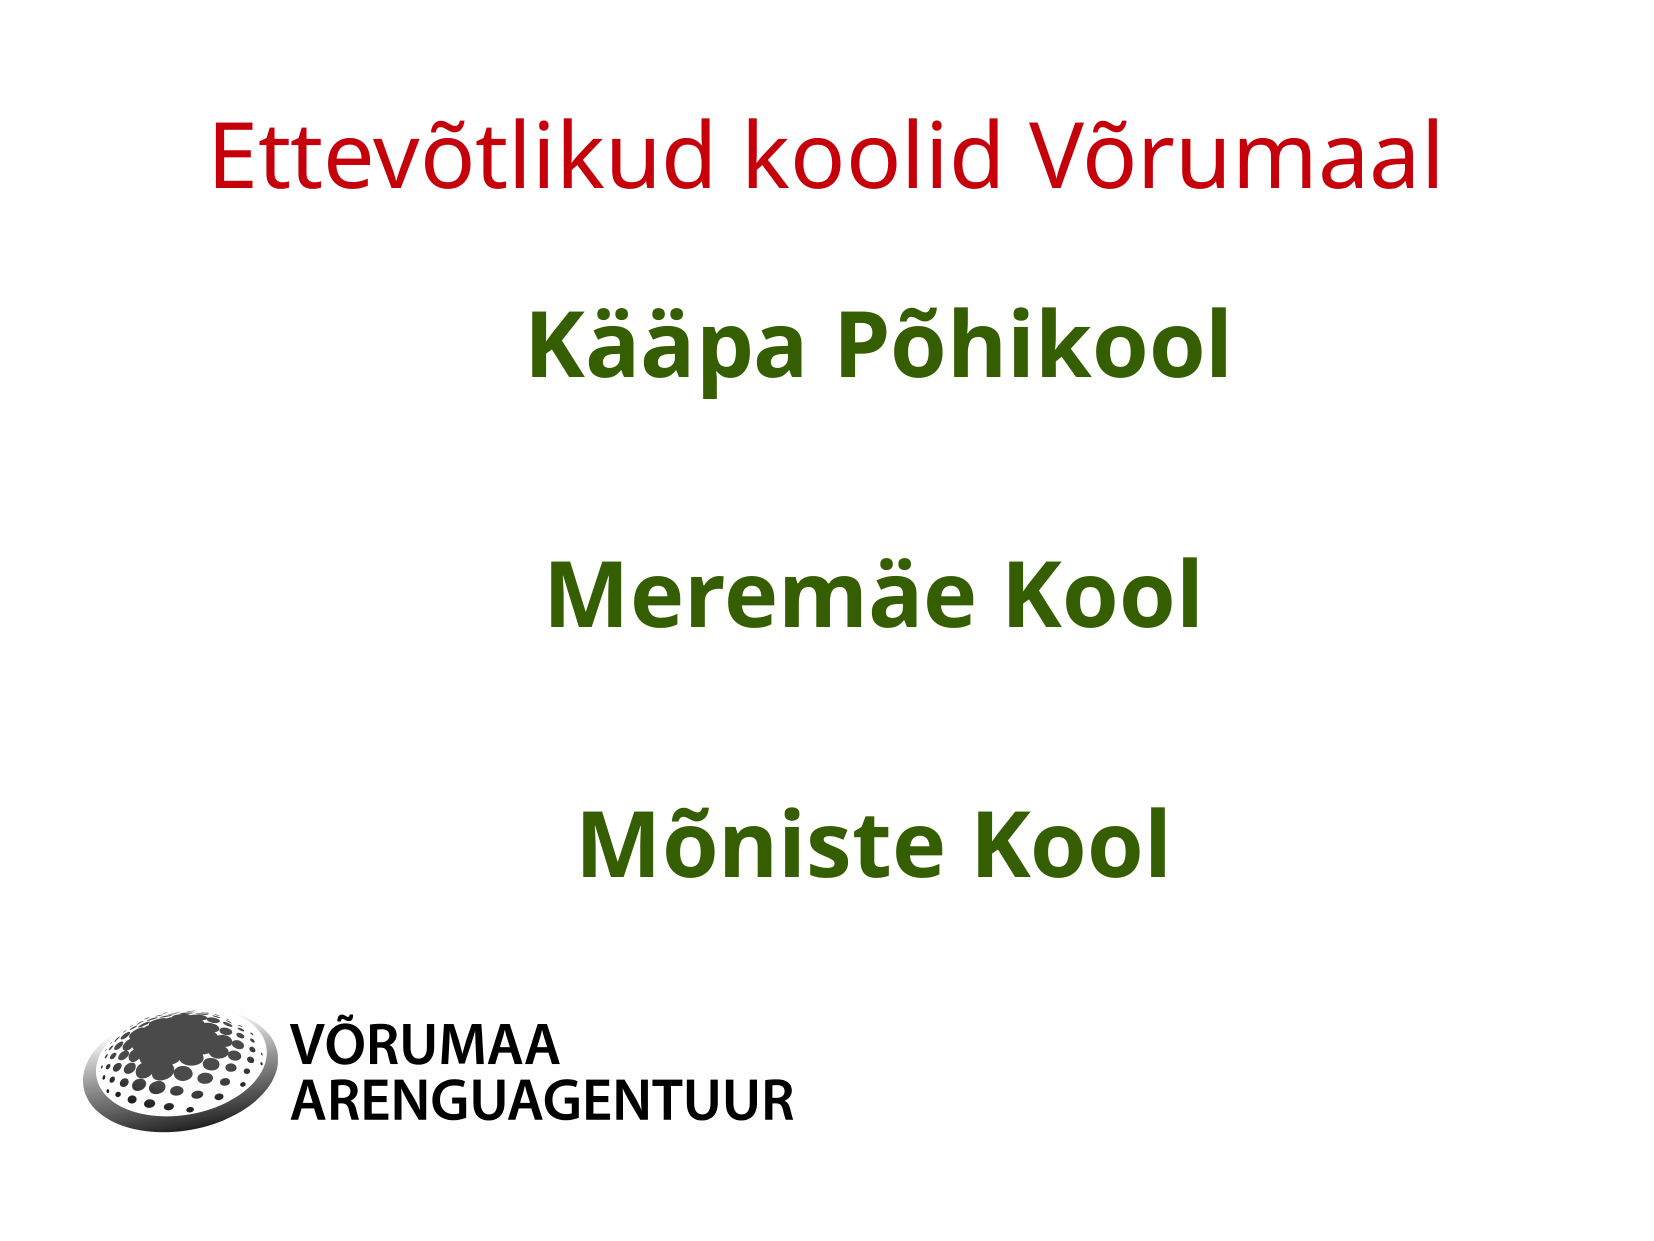

# Ettevõtlikud koolid Võrumaal
 Kääpa Põhikool
 Meremäe Kool
 Mõniste Kool